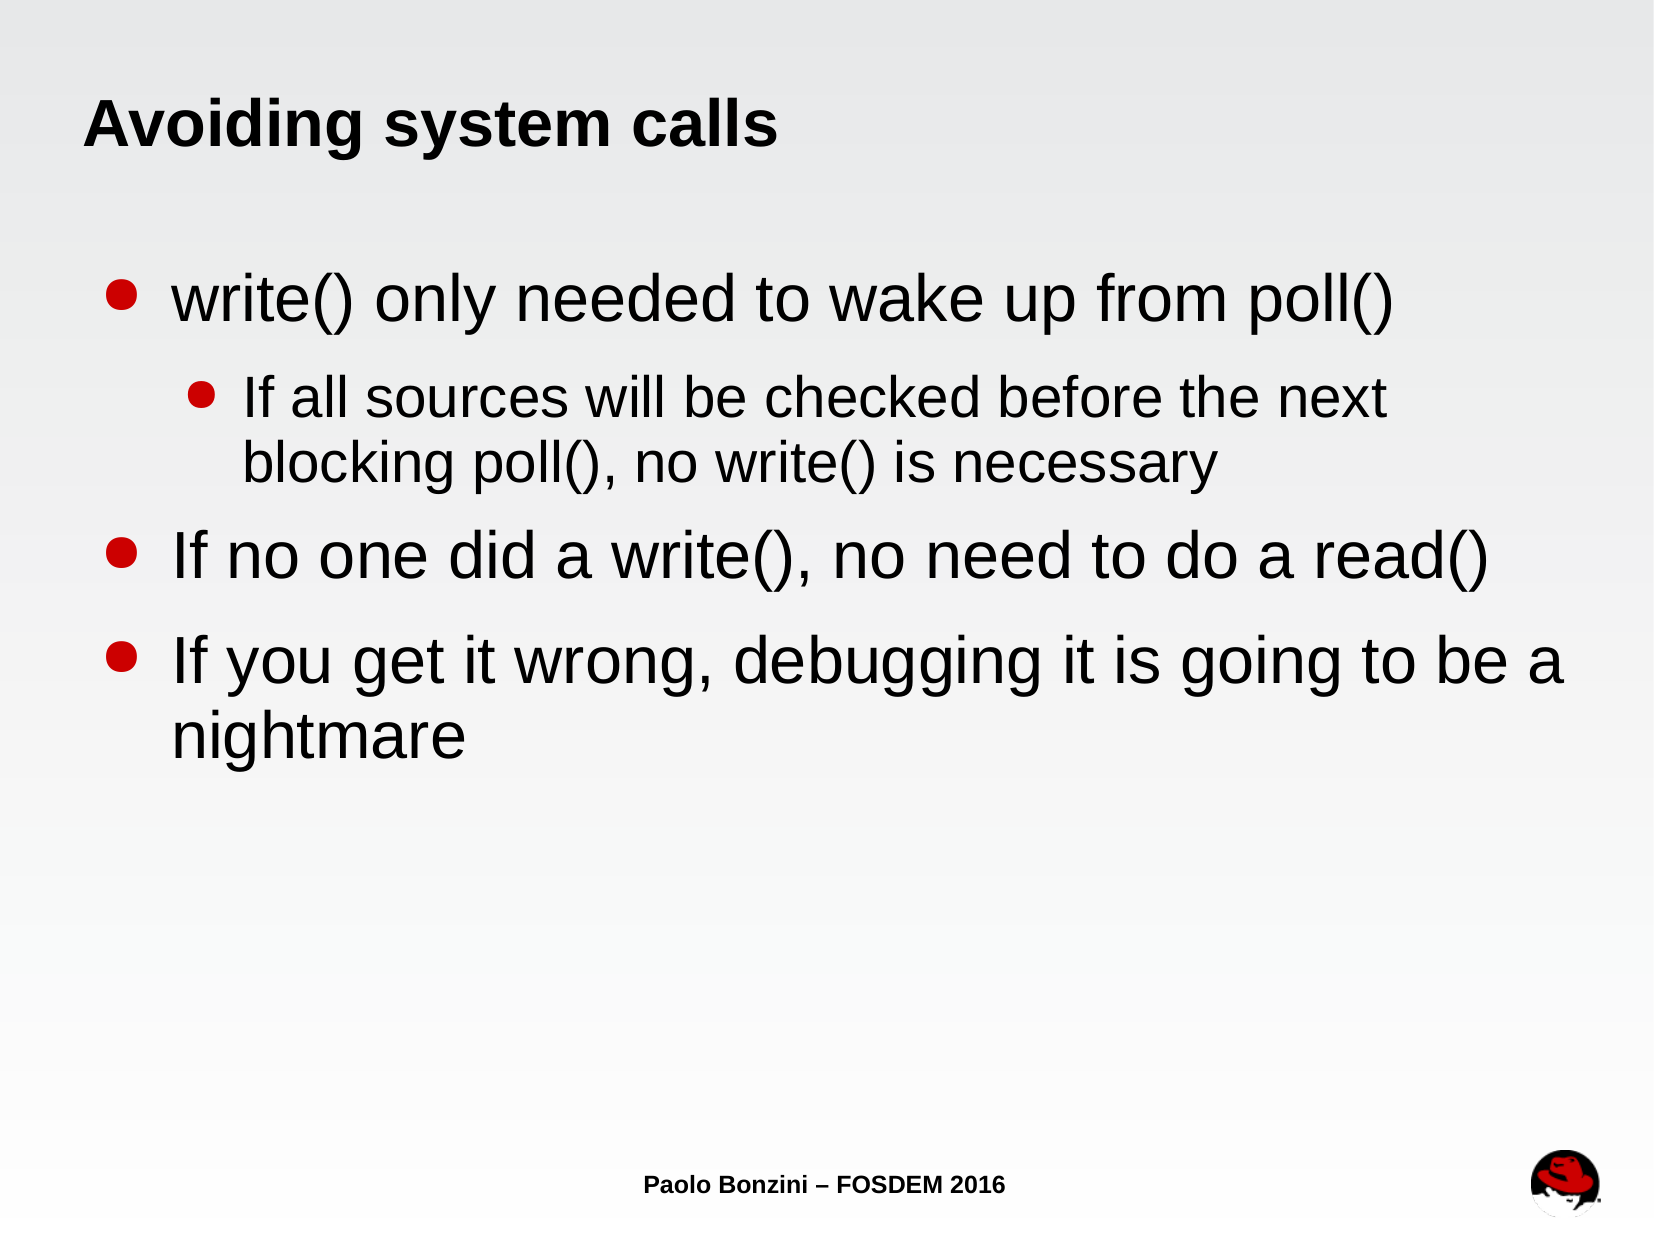

# Avoiding system calls
write() only needed to wake up from poll()
If all sources will be checked before the next blocking poll(), no write() is necessary
If no one did a write(), no need to do a read()
If you get it wrong, debugging it is going to be a nightmare